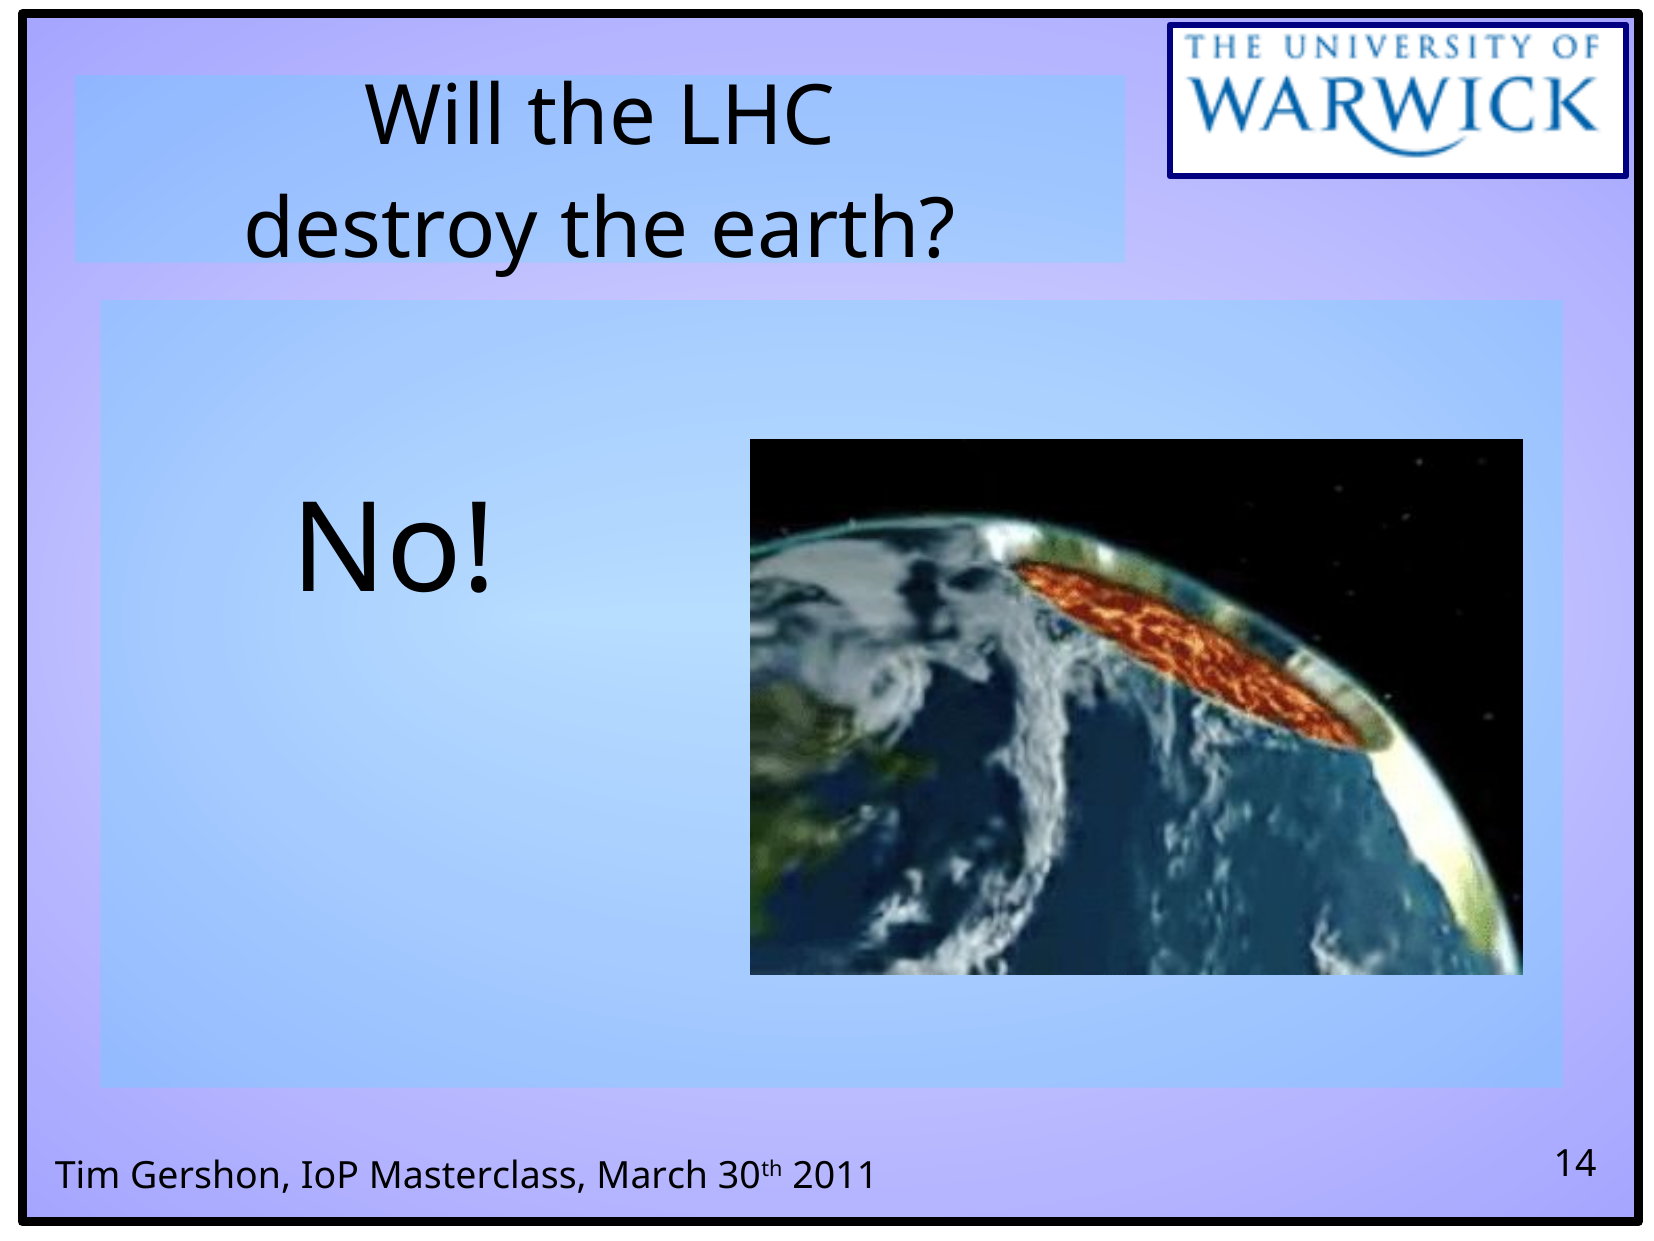

Will the LHC
destroy the earth?
No!
Tim Gershon, IoP Masterclass, March 30th 2011